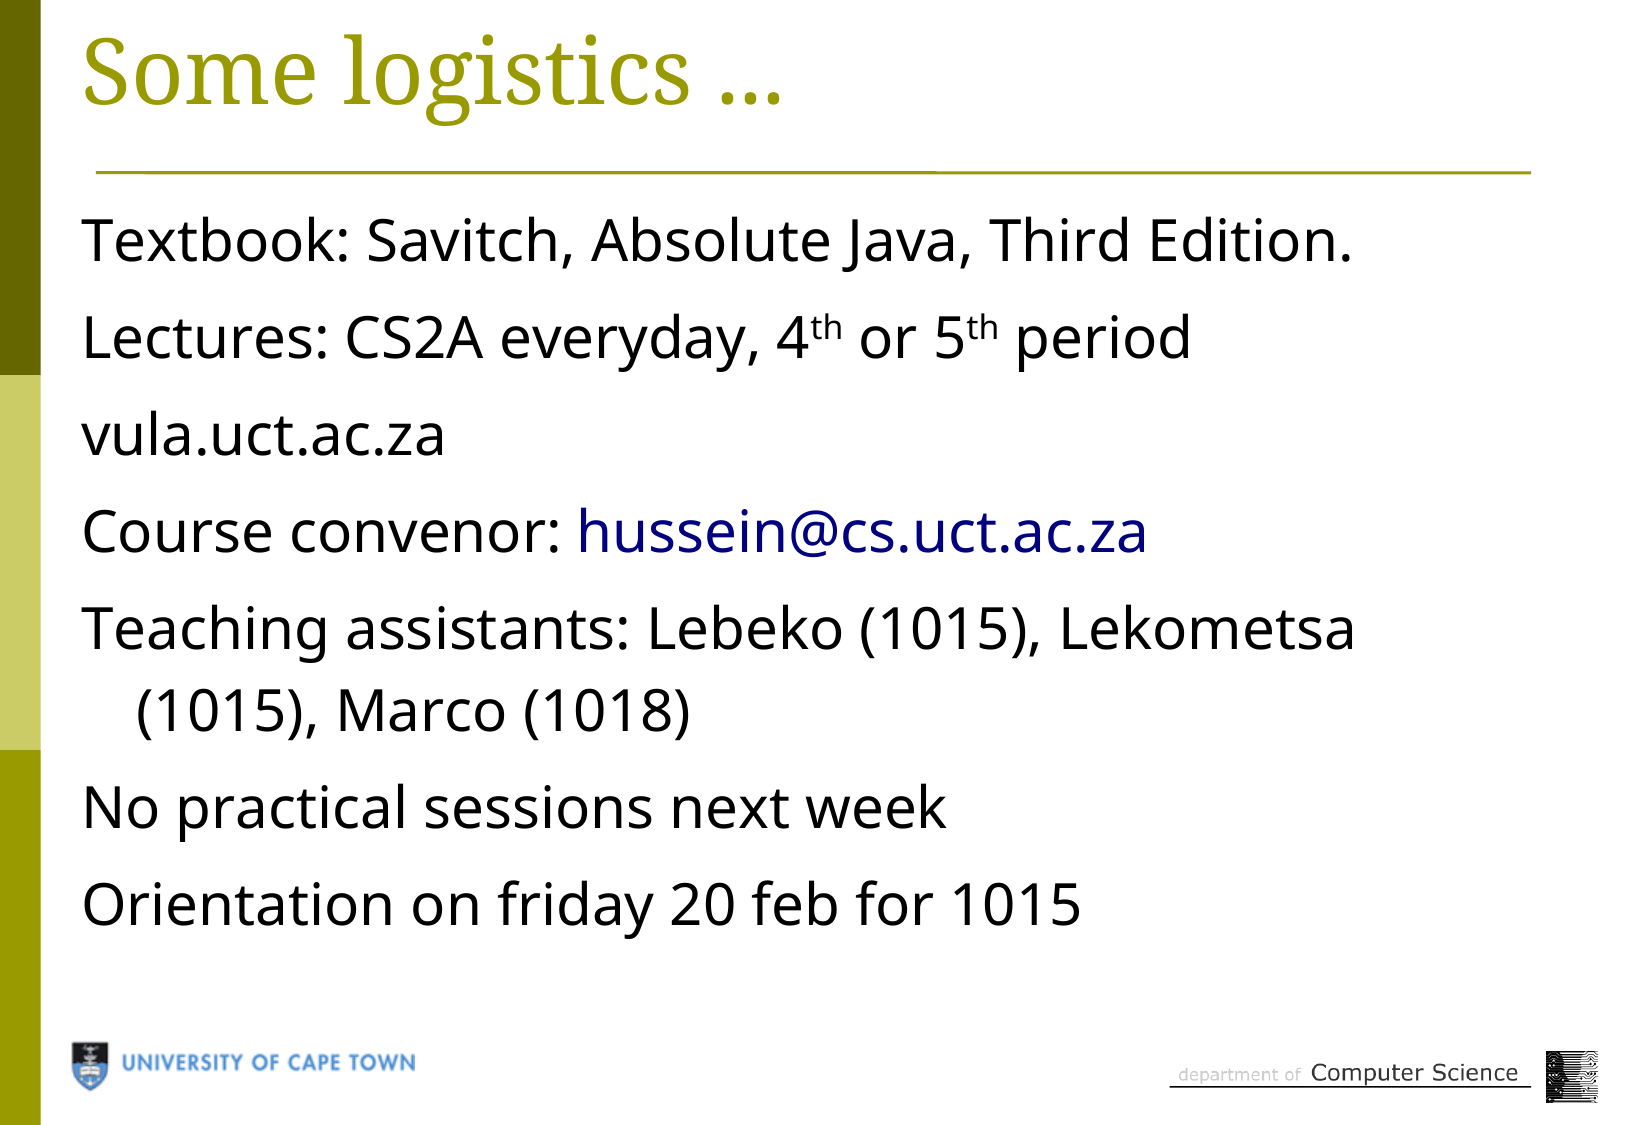

# Some logistics ...
Textbook: Savitch, Absolute Java, Third Edition.
Lectures: CS2A everyday, 4th or 5th period
vula.uct.ac.za
Course convenor: hussein@cs.uct.ac.za
Teaching assistants: Lebeko (1015), Lekometsa (1015), Marco (1018)
No practical sessions next week
Orientation on friday 20 feb for 1015